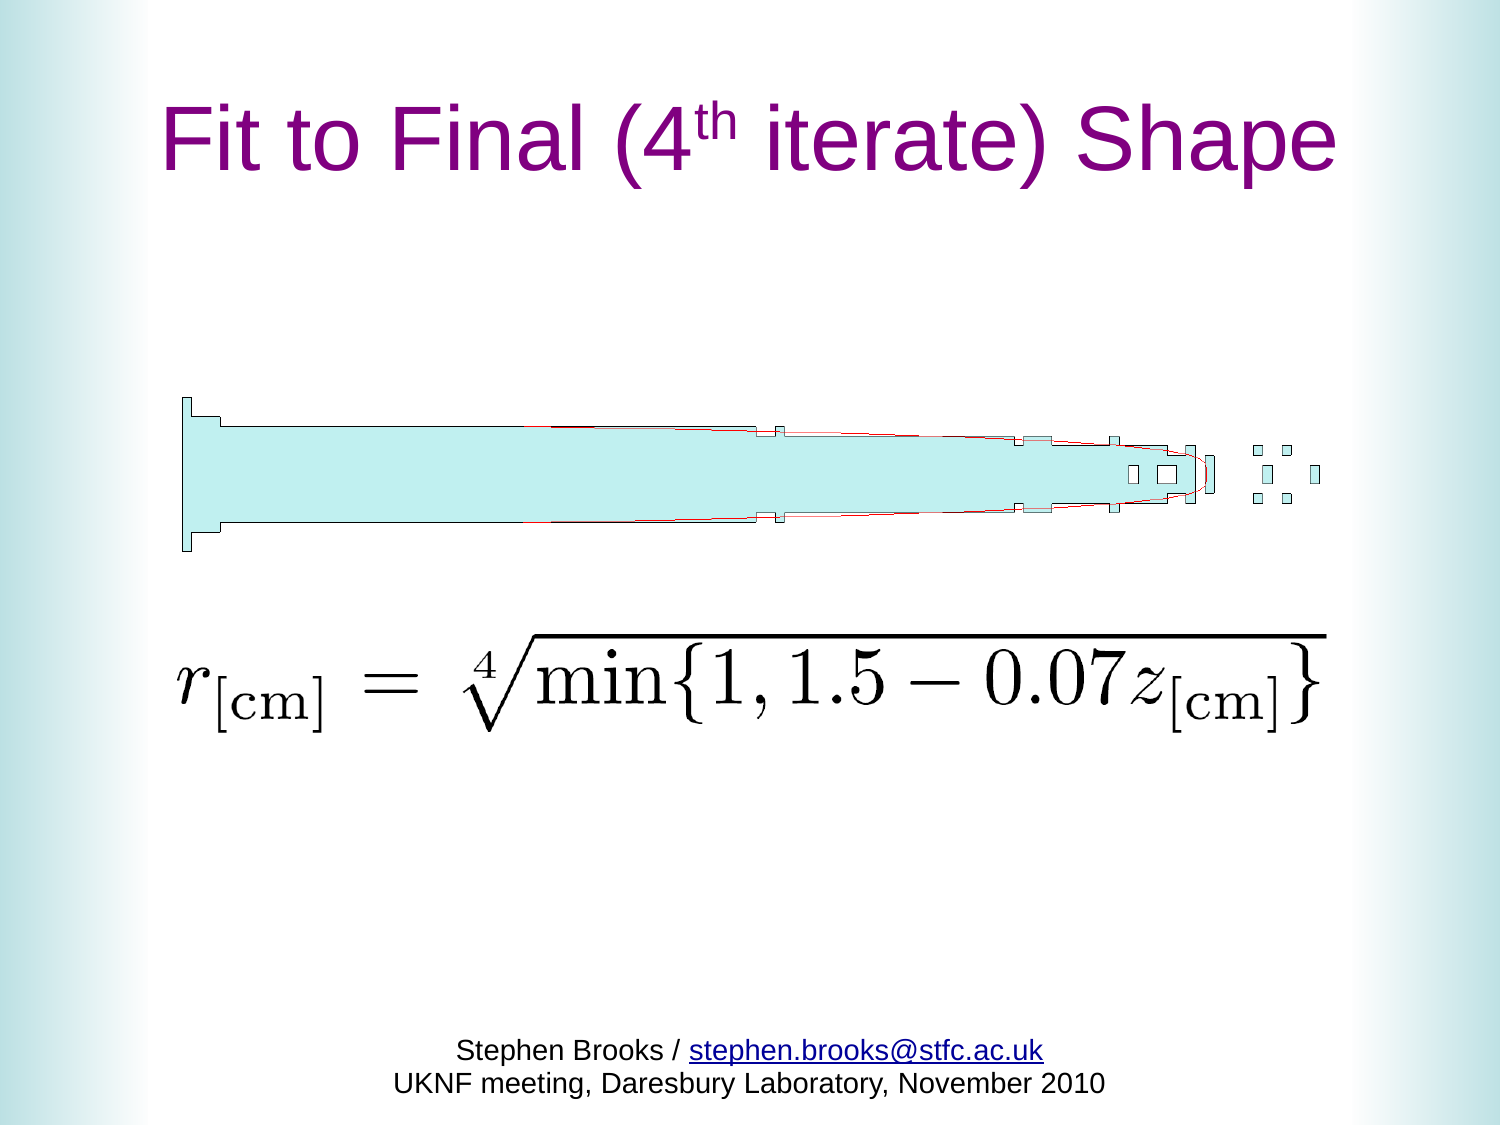

# Fit to Final (4th iterate) Shape
LAS
Forward calorimeter